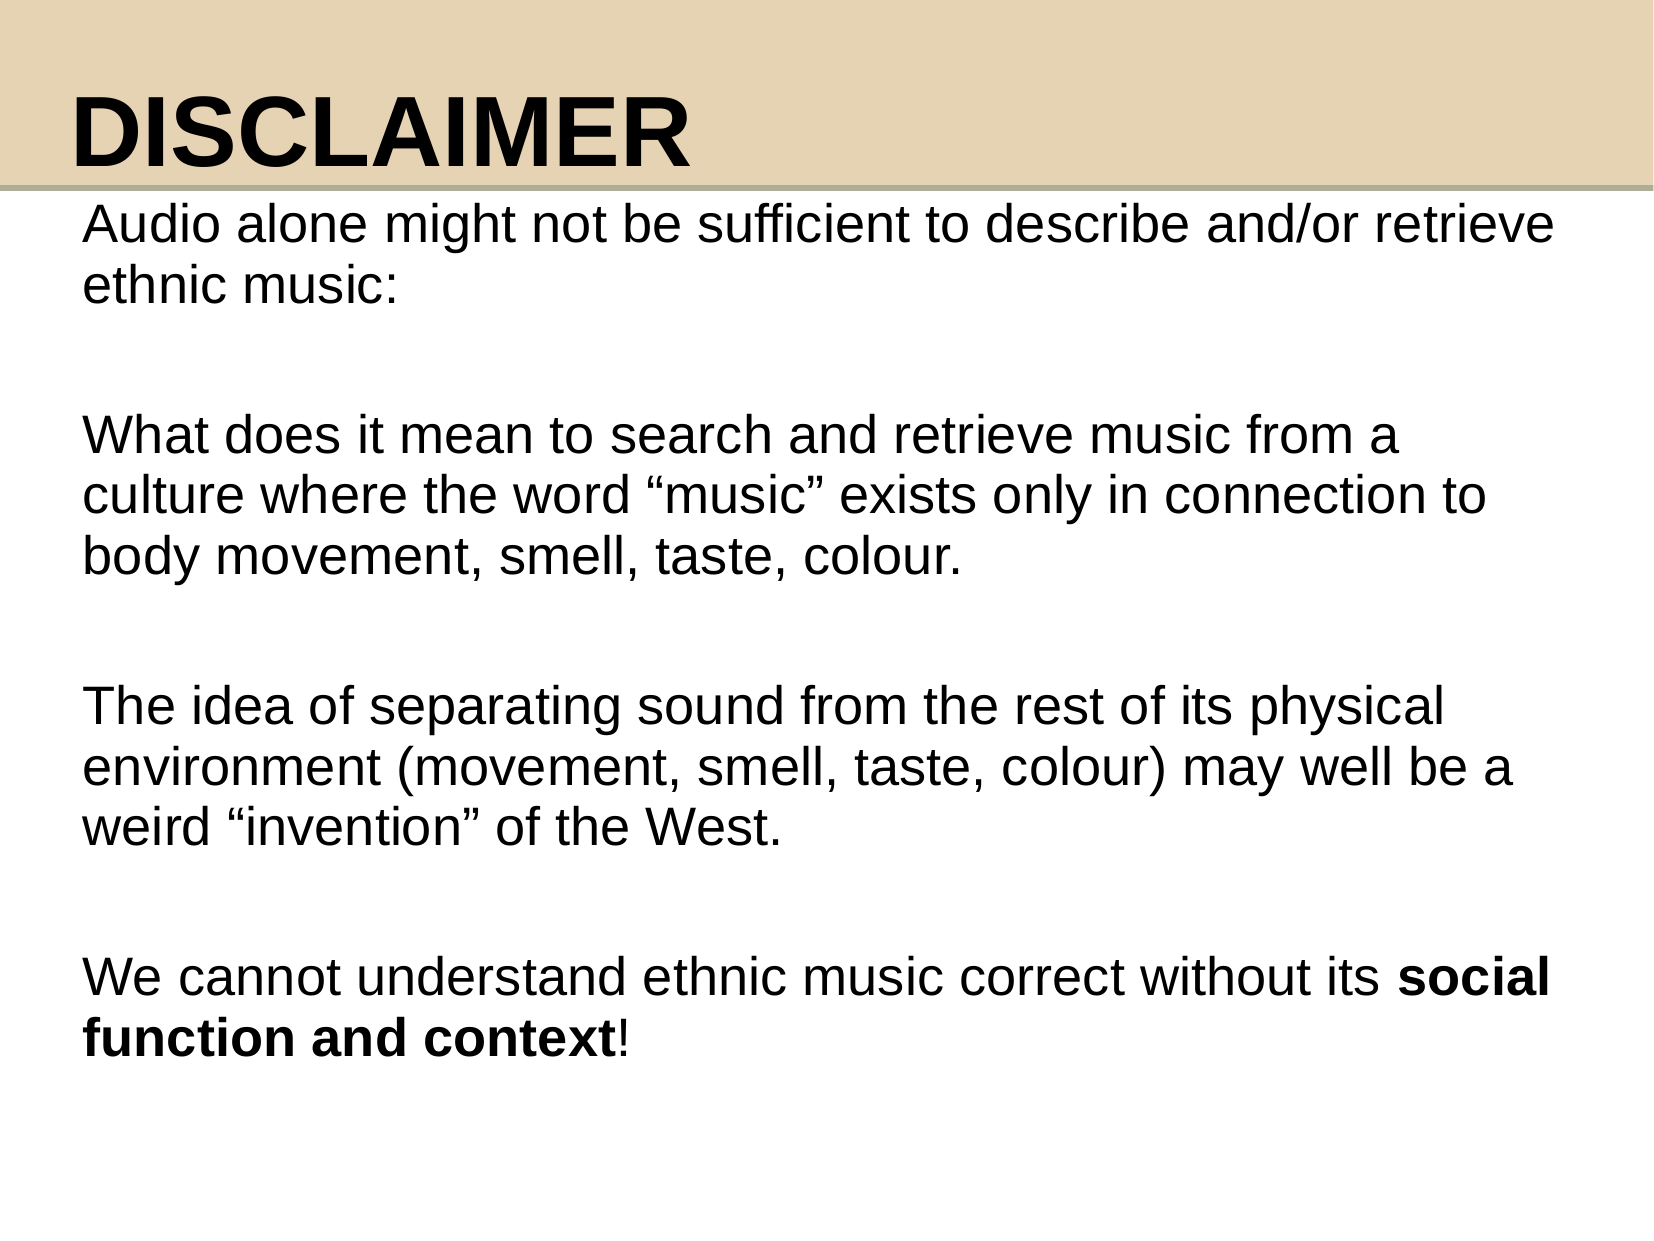

DISCLAIMER
# Audio alone might not be sufficient to describe and/or retrieve ethnic music:
What does it mean to search and retrieve music from a culture where the word “music” exists only in connection to body movement, smell, taste, colour.
The idea of separating sound from the rest of its physical environment (movement, smell, taste, colour) may well be a weird “invention” of the West.
We cannot understand ethnic music correct without its social function and context!